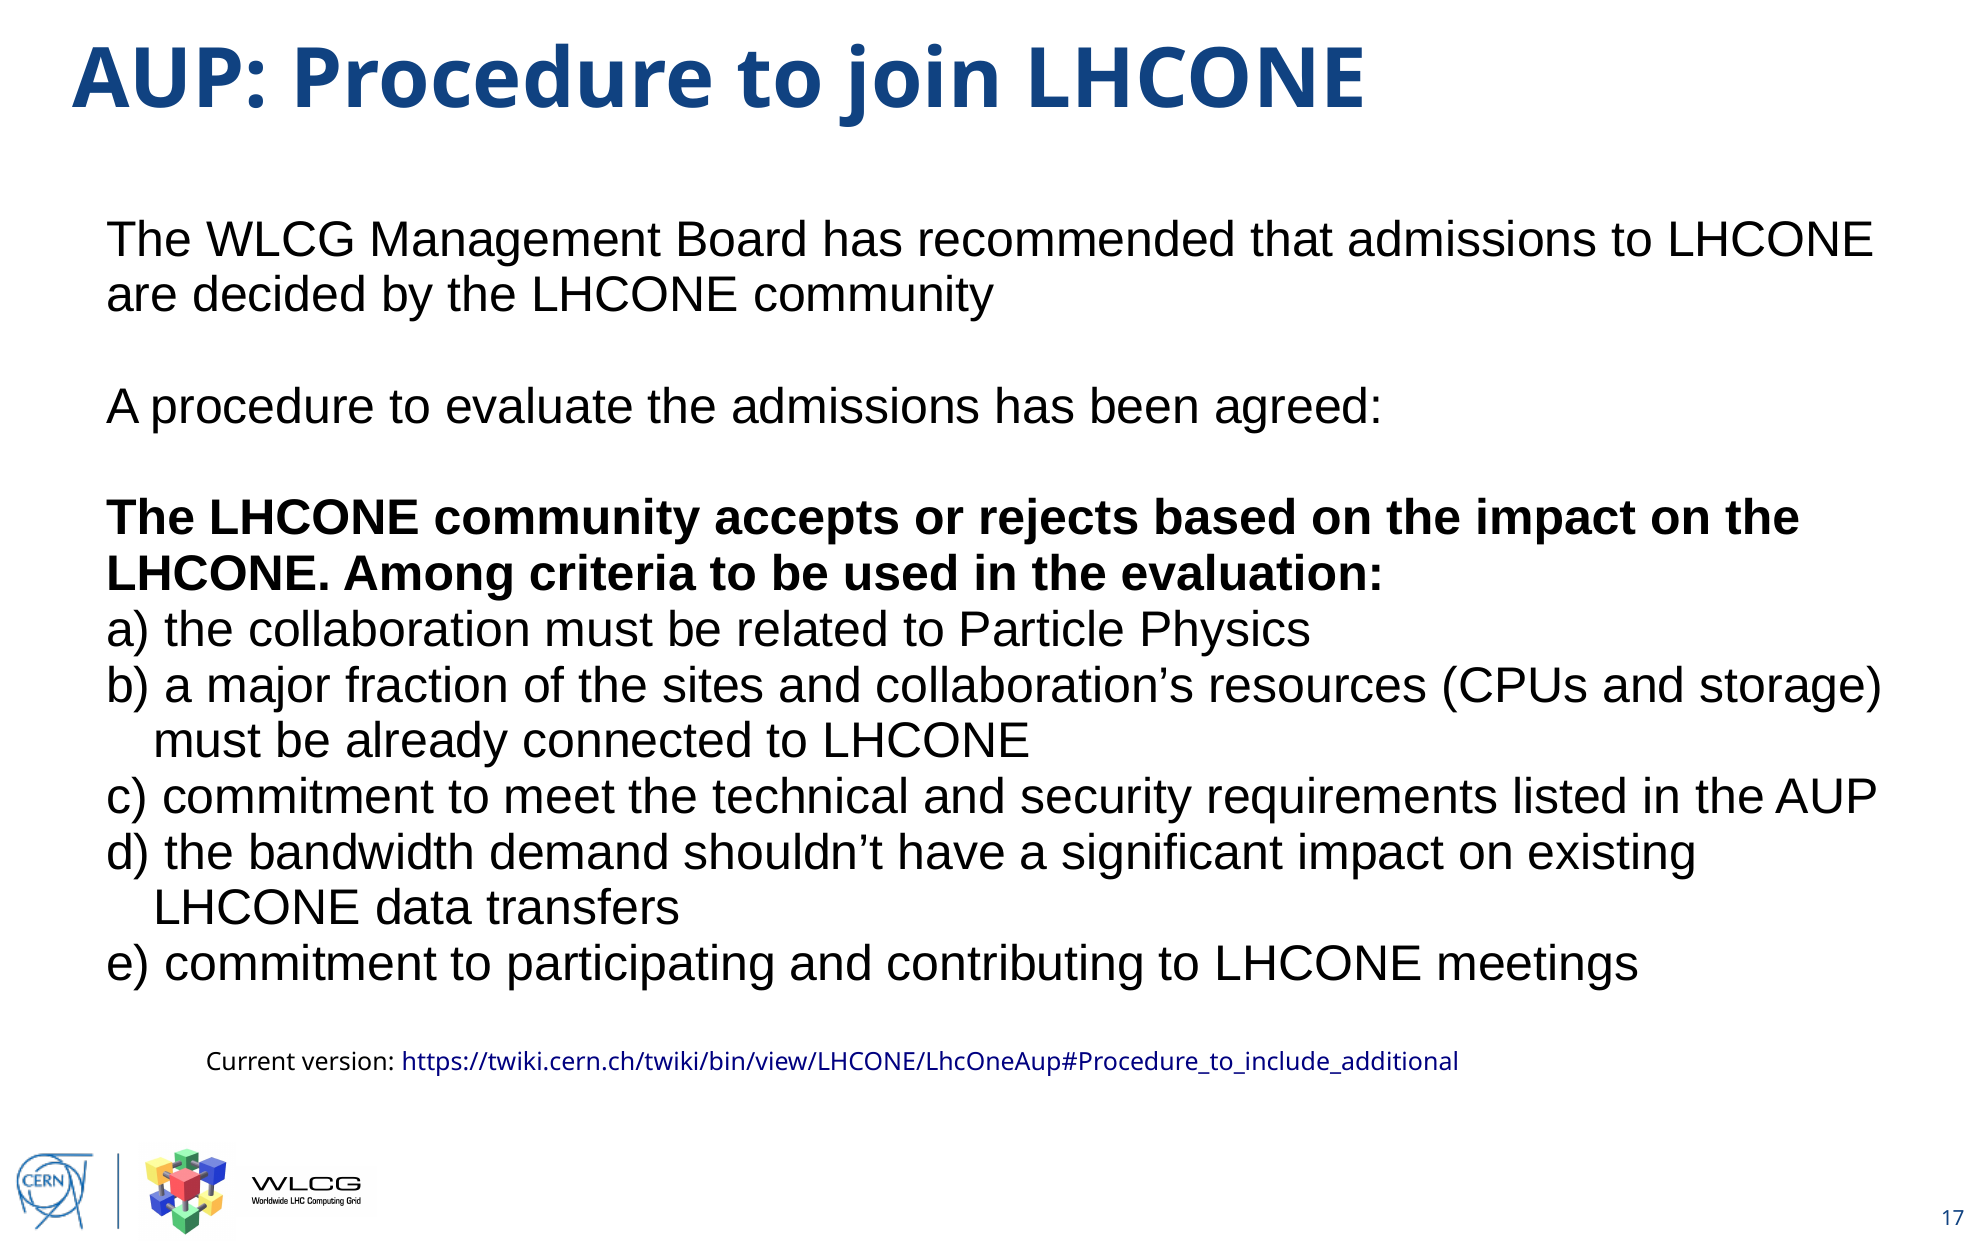

# AUP: Procedure to join LHCONE
The WLCG Management Board has recommended that admissions to LHCONE are decided by the LHCONE community
A procedure to evaluate the admissions has been agreed:
The LHCONE community accepts or rejects based on the impact on the LHCONE. Among criteria to be used in the evaluation:
a) the collaboration must be related to Particle Physics
b) a major fraction of the sites and collaboration’s resources (CPUs and storage) must be already connected to LHCONE
c) commitment to meet the technical and security requirements listed in the AUP
d) the bandwidth demand shouldn’t have a significant impact on existing LHCONE data transfers
e) commitment to participating and contributing to LHCONE meetings
Current version: https://twiki.cern.ch/twiki/bin/view/LHCONE/LhcOneAup#Procedure_to_include_additional